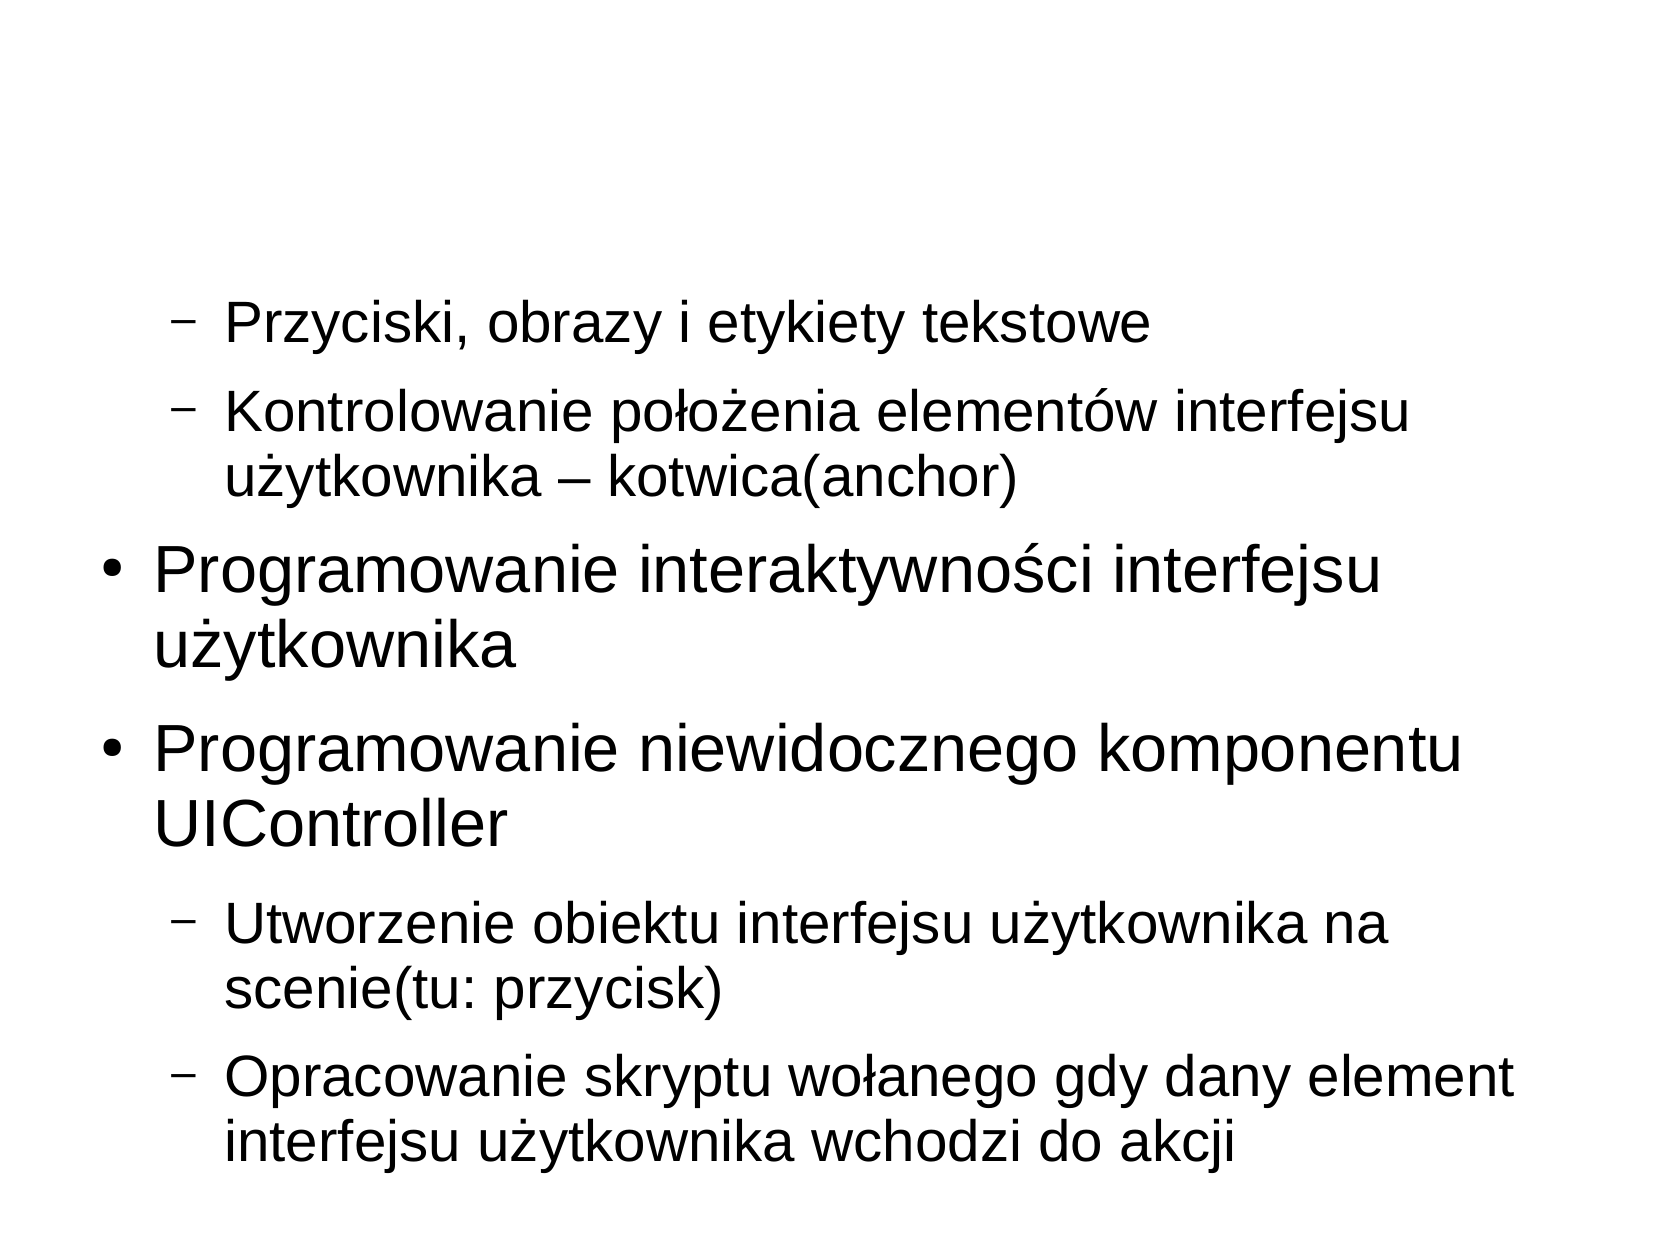

#
Przyciski, obrazy i etykiety tekstowe
Kontrolowanie położenia elementów interfejsu użytkownika – kotwica(anchor)
Programowanie interaktywności interfejsu użytkownika
Programowanie niewidocznego komponentu UIController
Utworzenie obiektu interfejsu użytkownika na scenie(tu: przycisk)
Opracowanie skryptu wołanego gdy dany element interfejsu użytkownika wchodzi do akcji